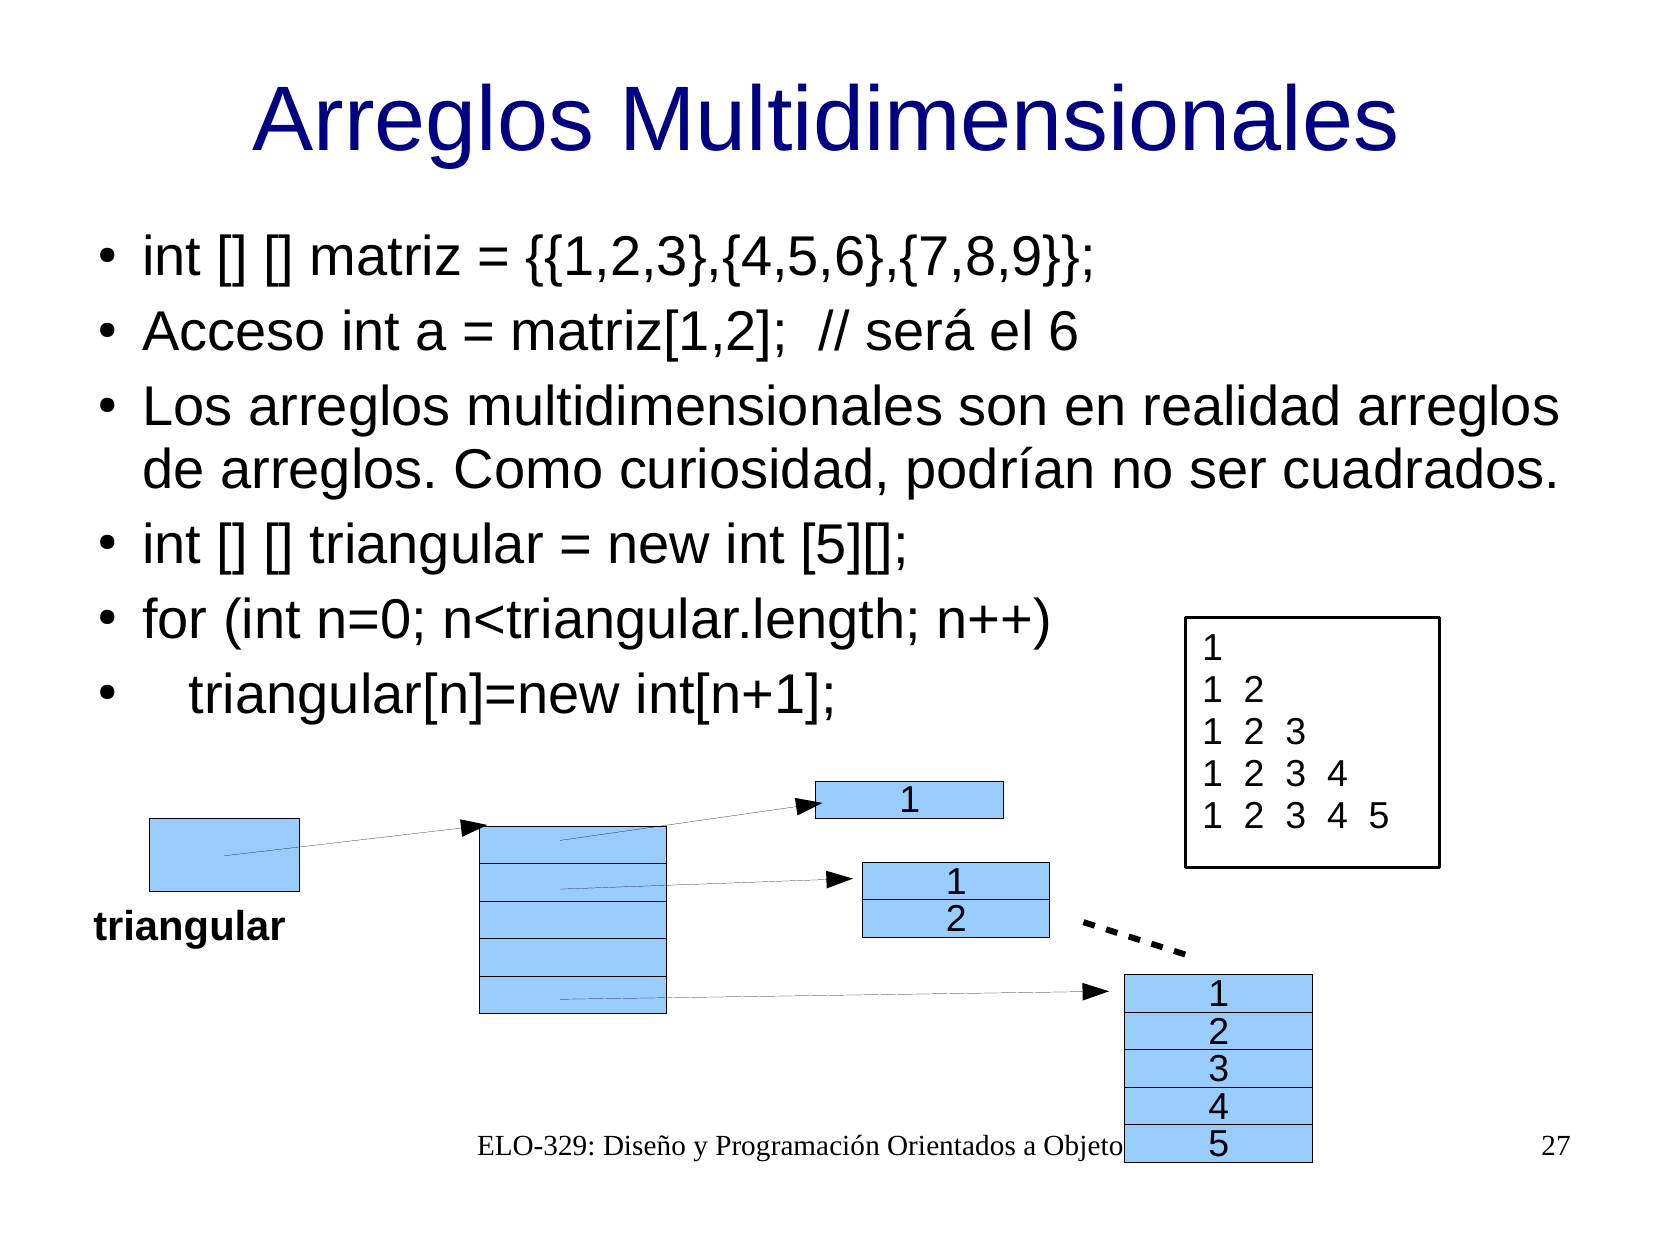

# Arreglos Multidimensionales
int [] [] matriz = {{1,2,3},{4,5,6},{7,8,9}};
Acceso int a = matriz[1,2]; // será el 6
Los arreglos multidimensionales son en realidad arreglos de arreglos. Como curiosidad, podrían no ser cuadrados.
int [] [] triangular = new int [5][];
for (int n=0; n<triangular.length; n++)
 triangular[n]=new int[n+1];
1
1 2
1 2 3
1 2 3 4
1 2 3 4 5
1
1
2
triangular
1
2
3
4
5
27